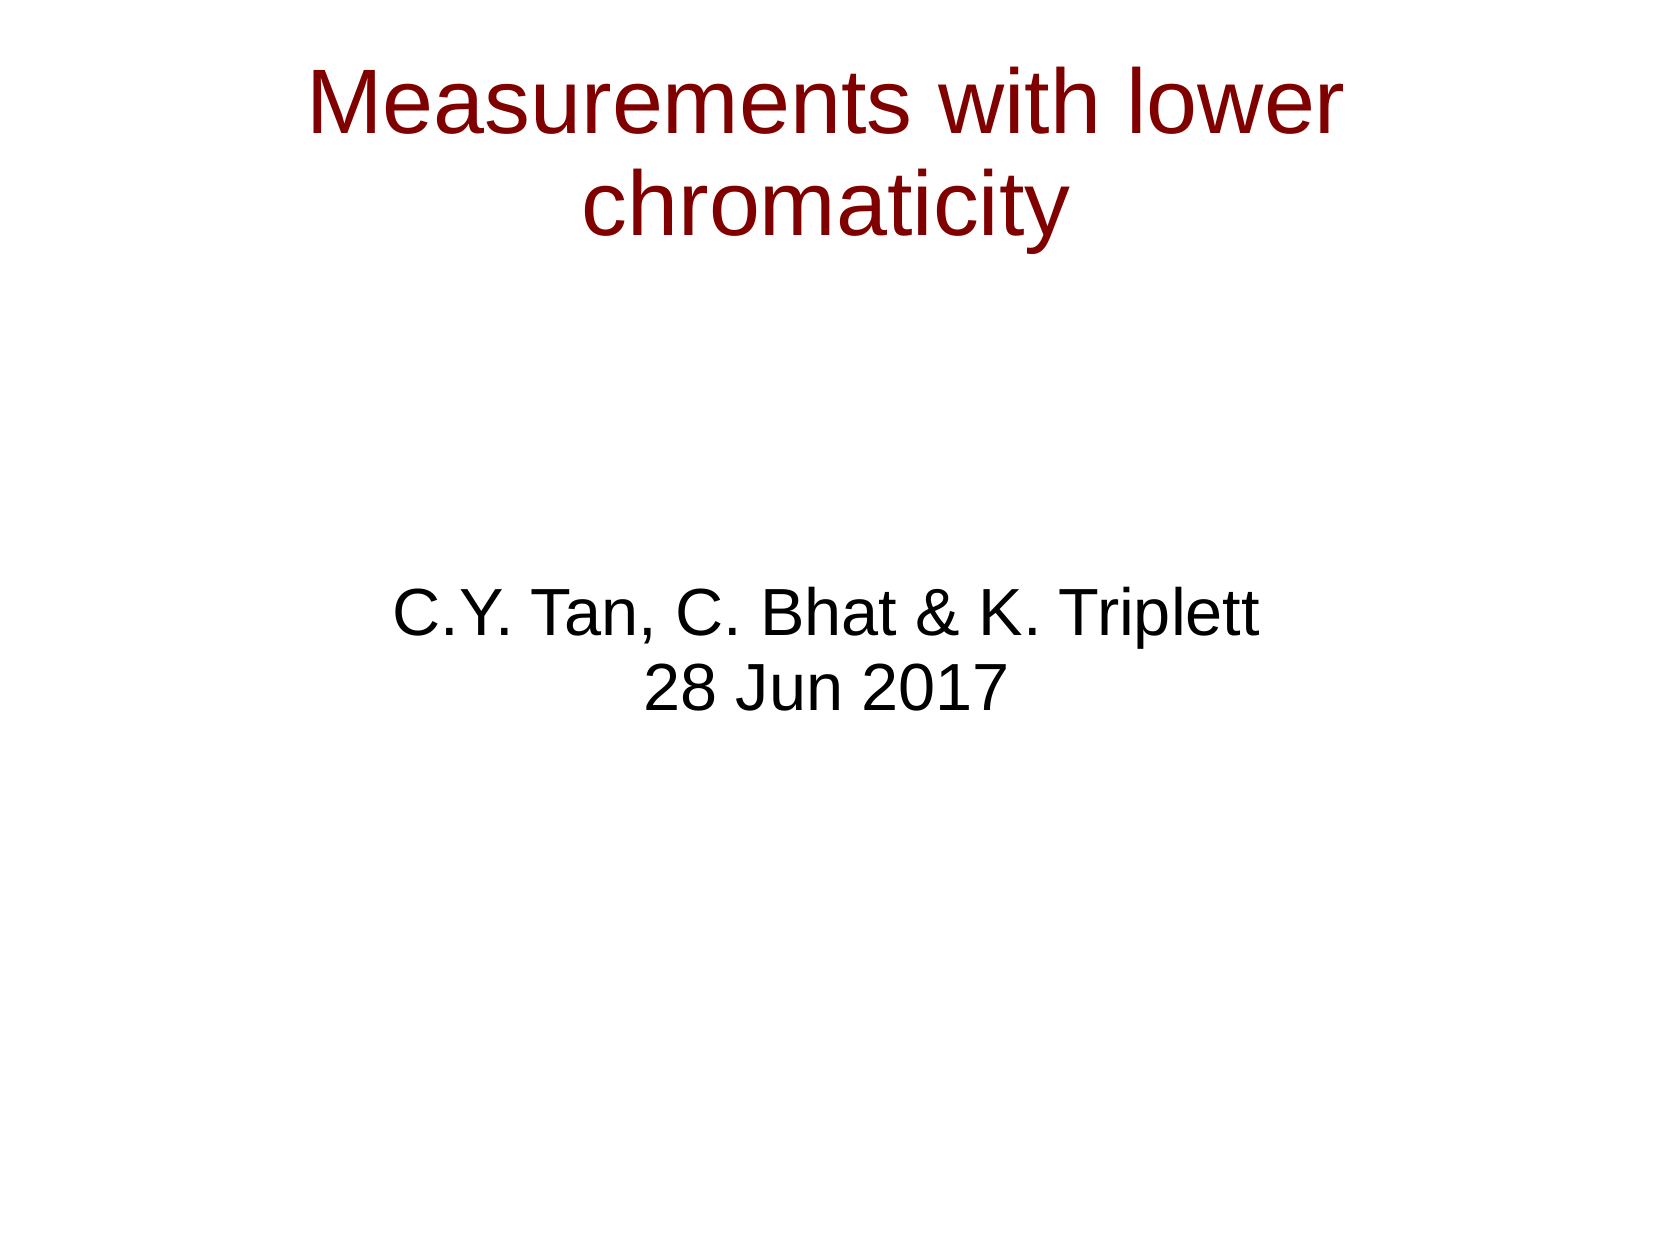

# Measurements with lower chromaticity
C.Y. Tan, C. Bhat & K. Triplett
28 Jun 2017